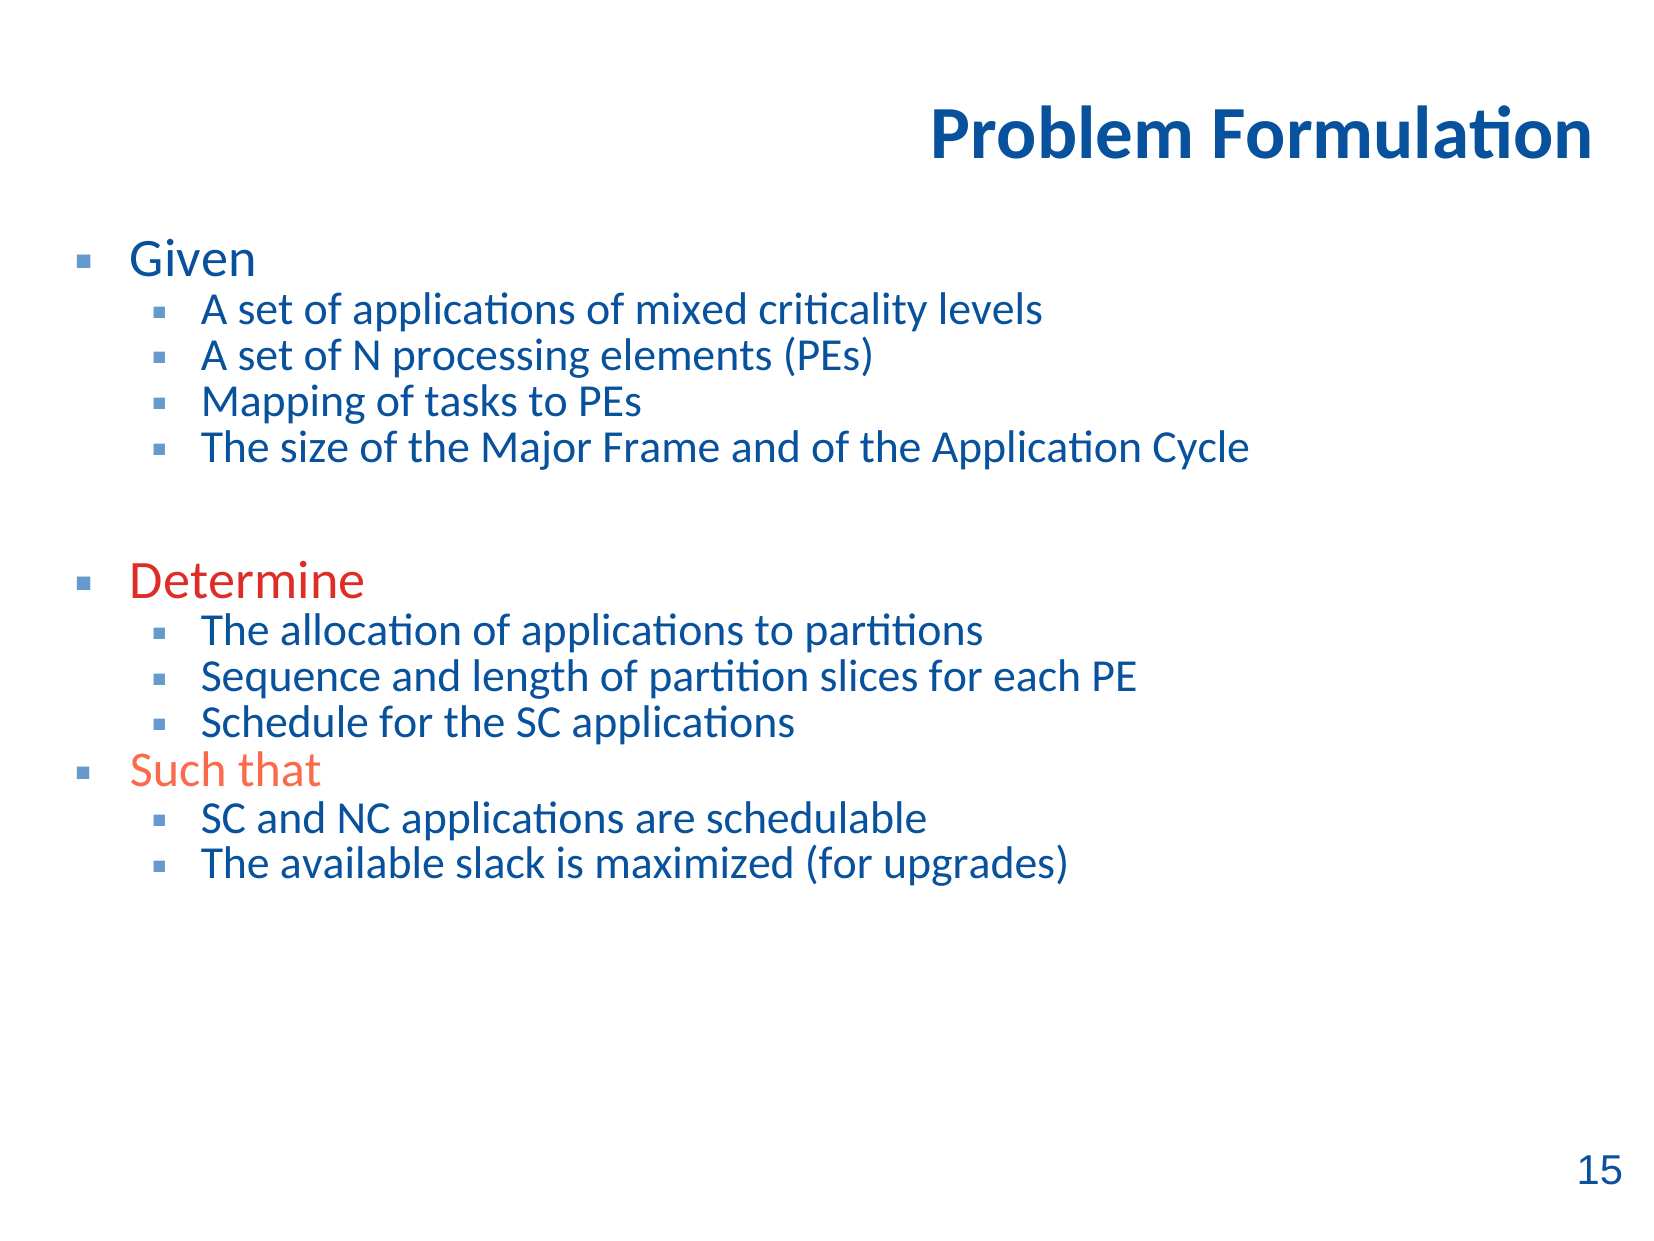

# Problem Formulation
Given
A set of applications of mixed criticality levels
A set of N processing elements (PEs)
Mapping of tasks to PEs
The size of the Major Frame and of the Application Cycle
Determine
The allocation of applications to partitions
Sequence and length of partition slices for each PE
Schedule for the SC applications
Such that
SC and NC applications are schedulable
The available slack is maximized (for upgrades)